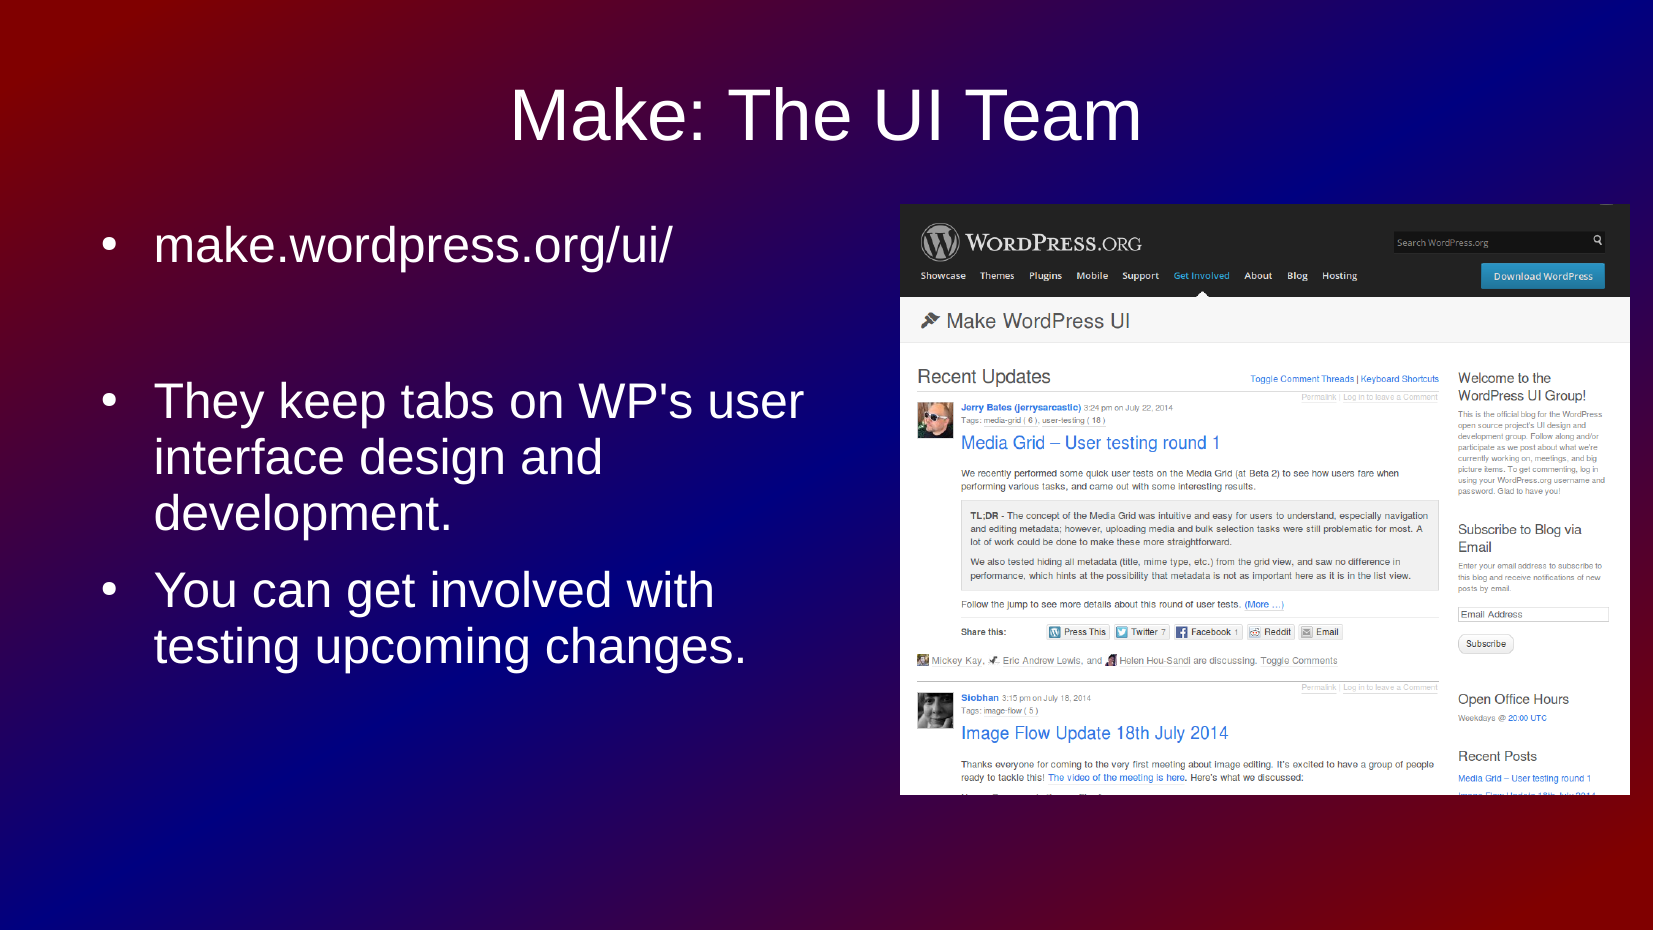

# Make: The UI Team
make.wordpress.org/ui/
They keep tabs on WP's user interface design and development.
You can get involved with testing upcoming changes.